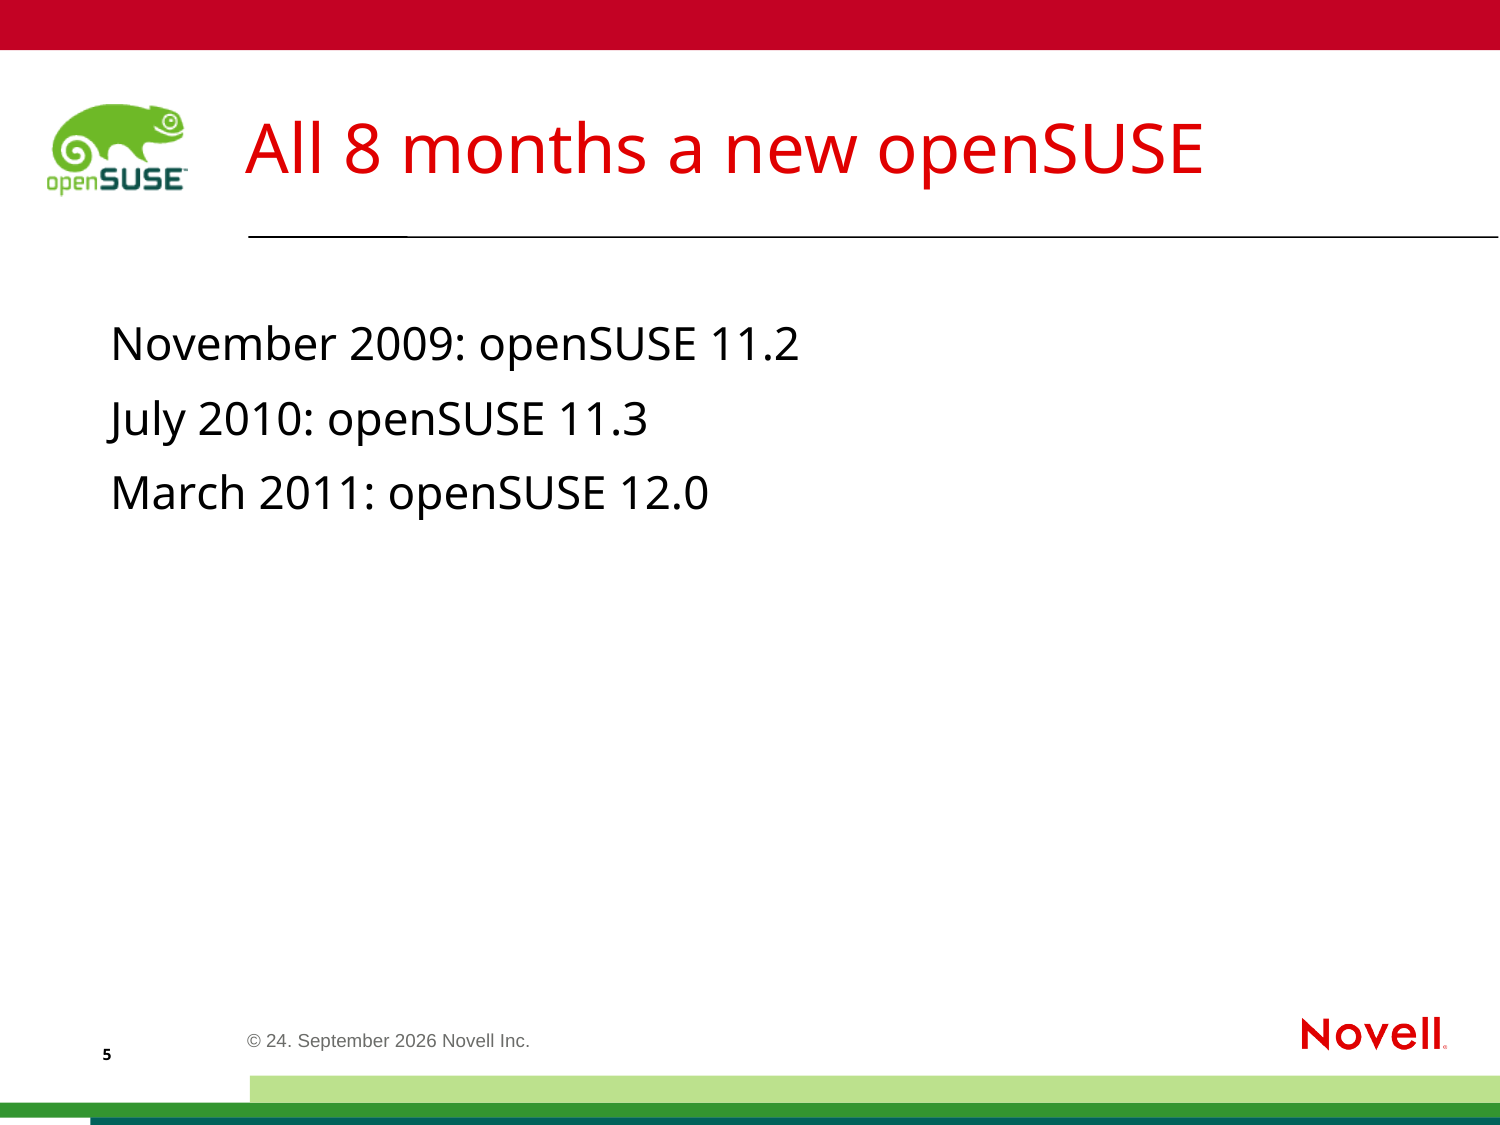

# All 8 months a new openSUSE
November 2009: openSUSE 11.2
July 2010: openSUSE 11.3
March 2011: openSUSE 12.0